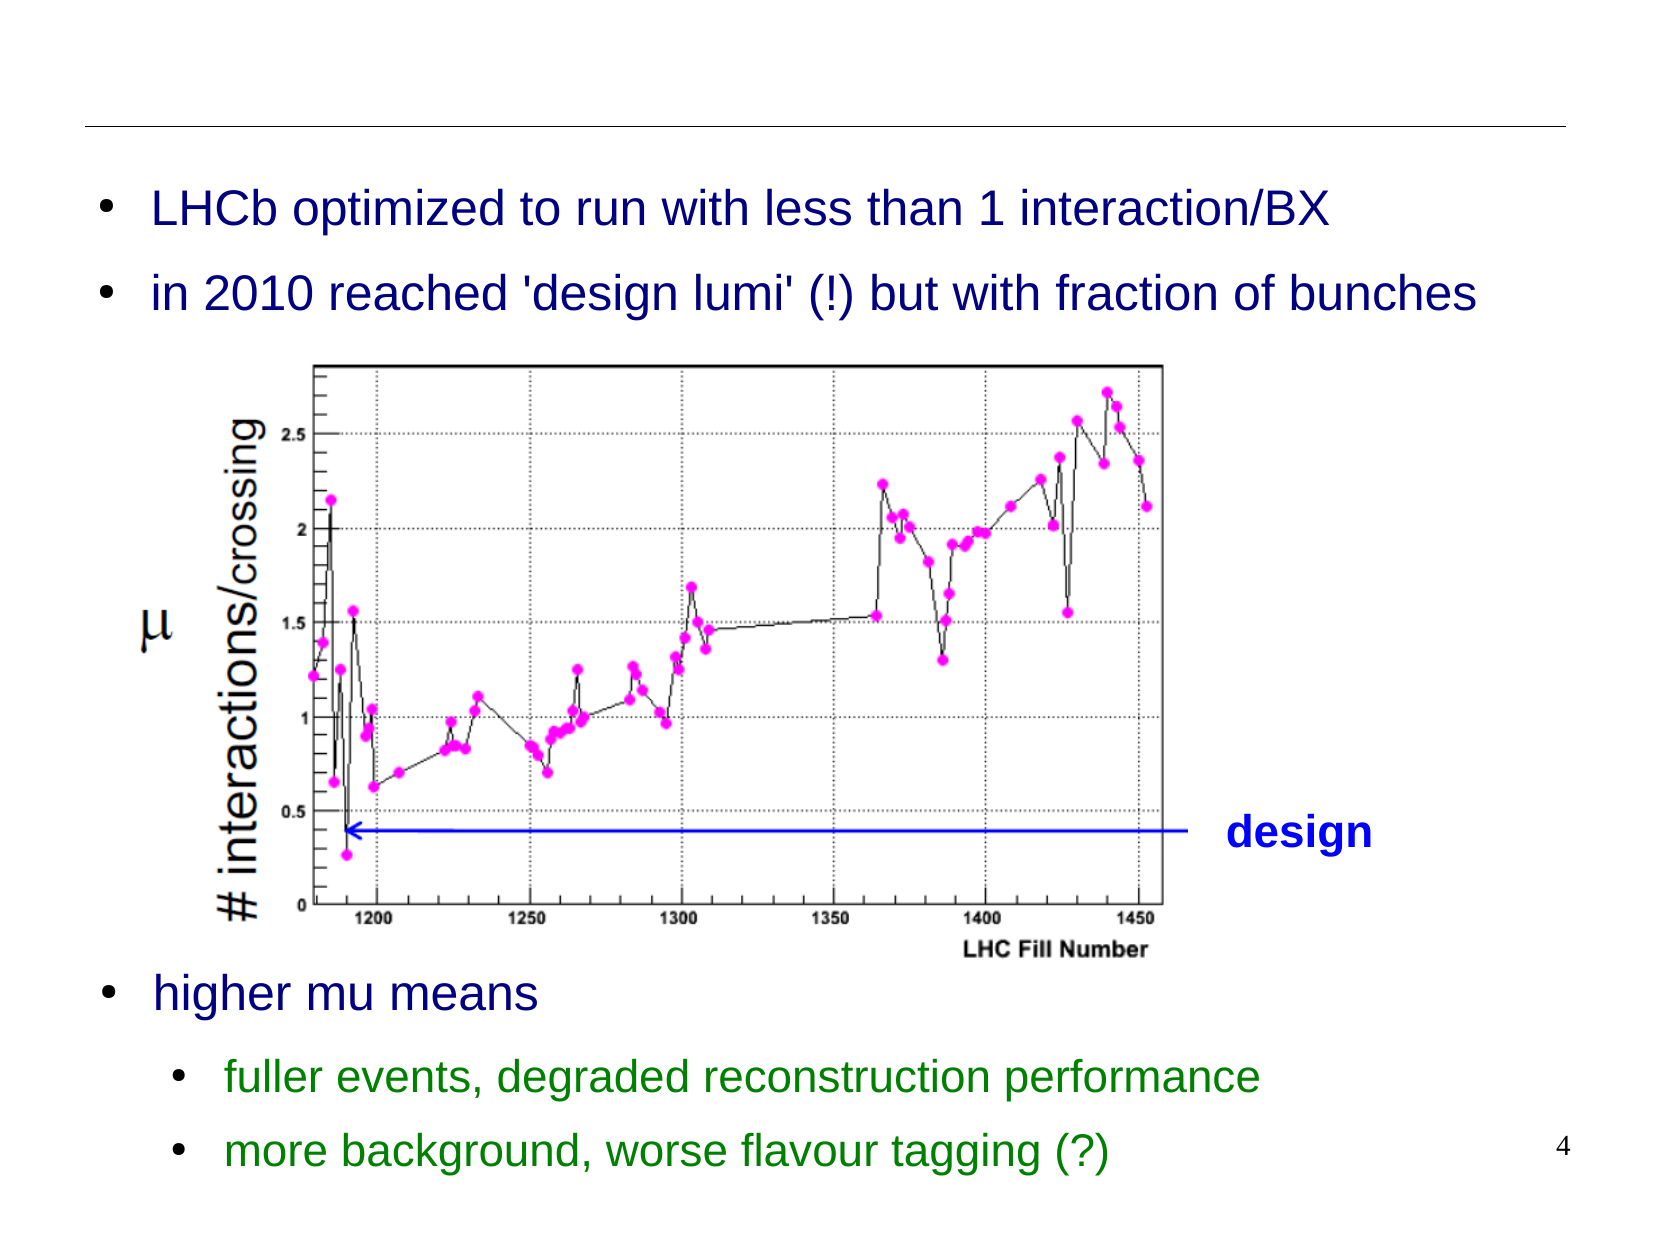

#
LHCb optimized to run with less than 1 interaction/BX
in 2010 reached 'design lumi' (!) but with fraction of bunches
design
higher mu means
fuller events, degraded reconstruction performance
more background, worse flavour tagging (?)
4